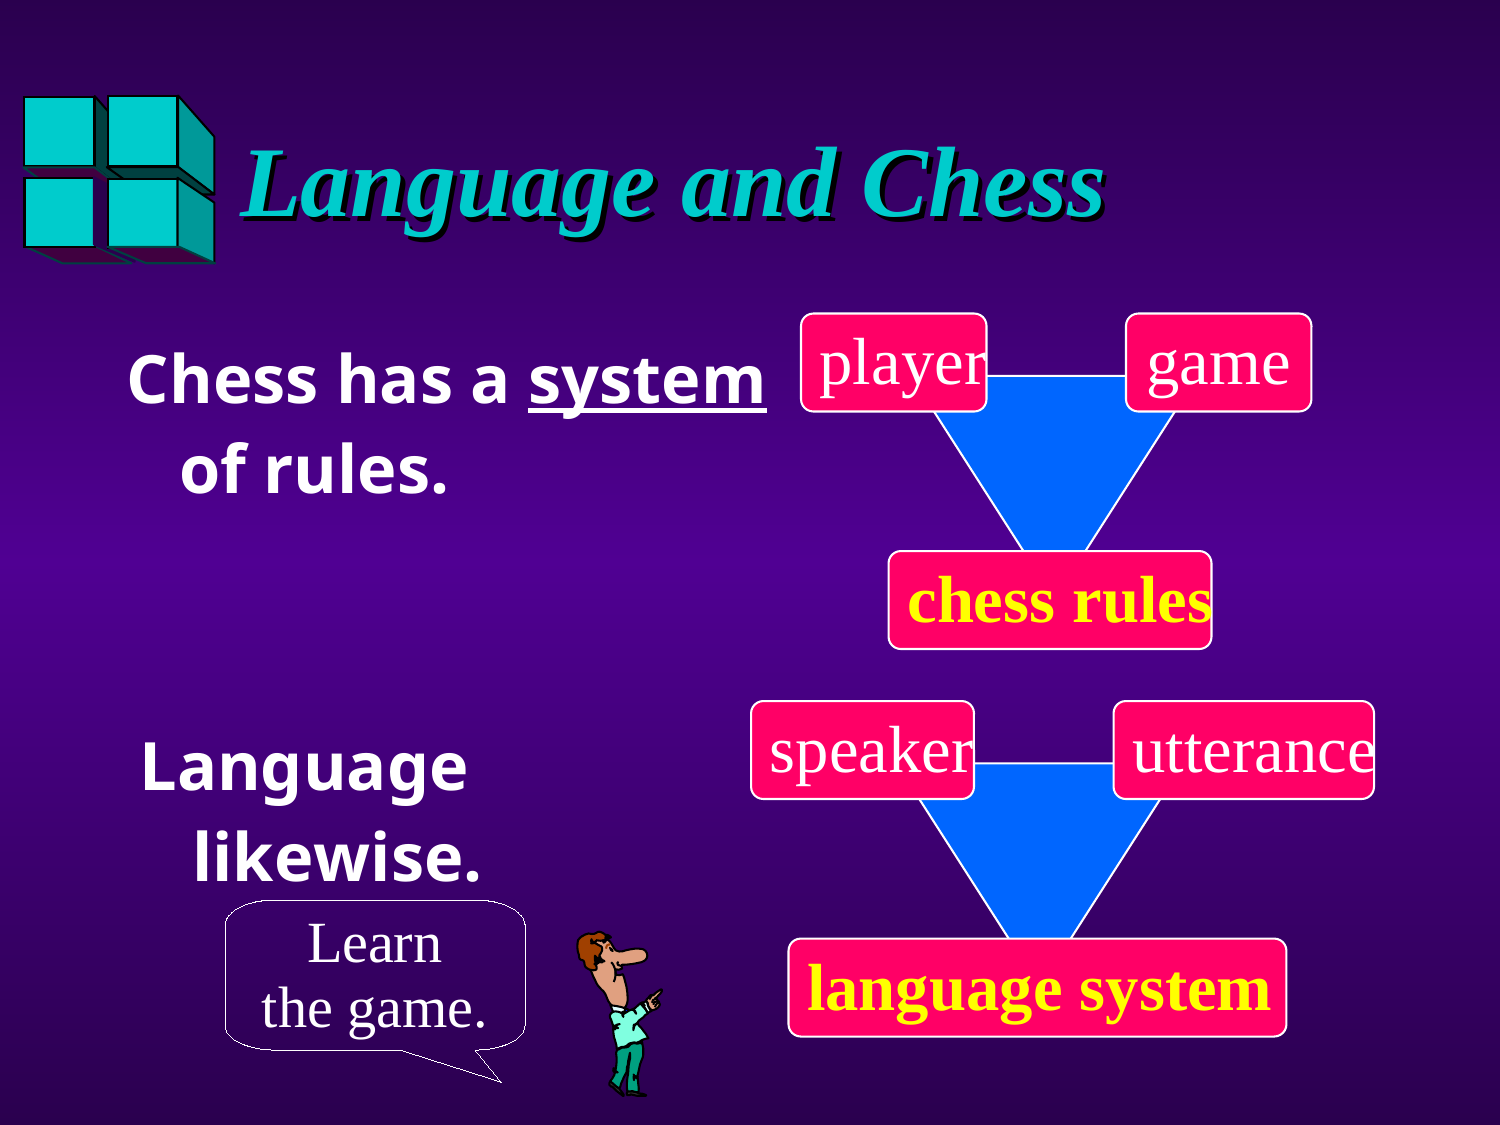

# Language and Chess
player
game
chess rules
Chess has a system of rules.
speaker
utterance
language system
Language likewise.
Learn
the game.